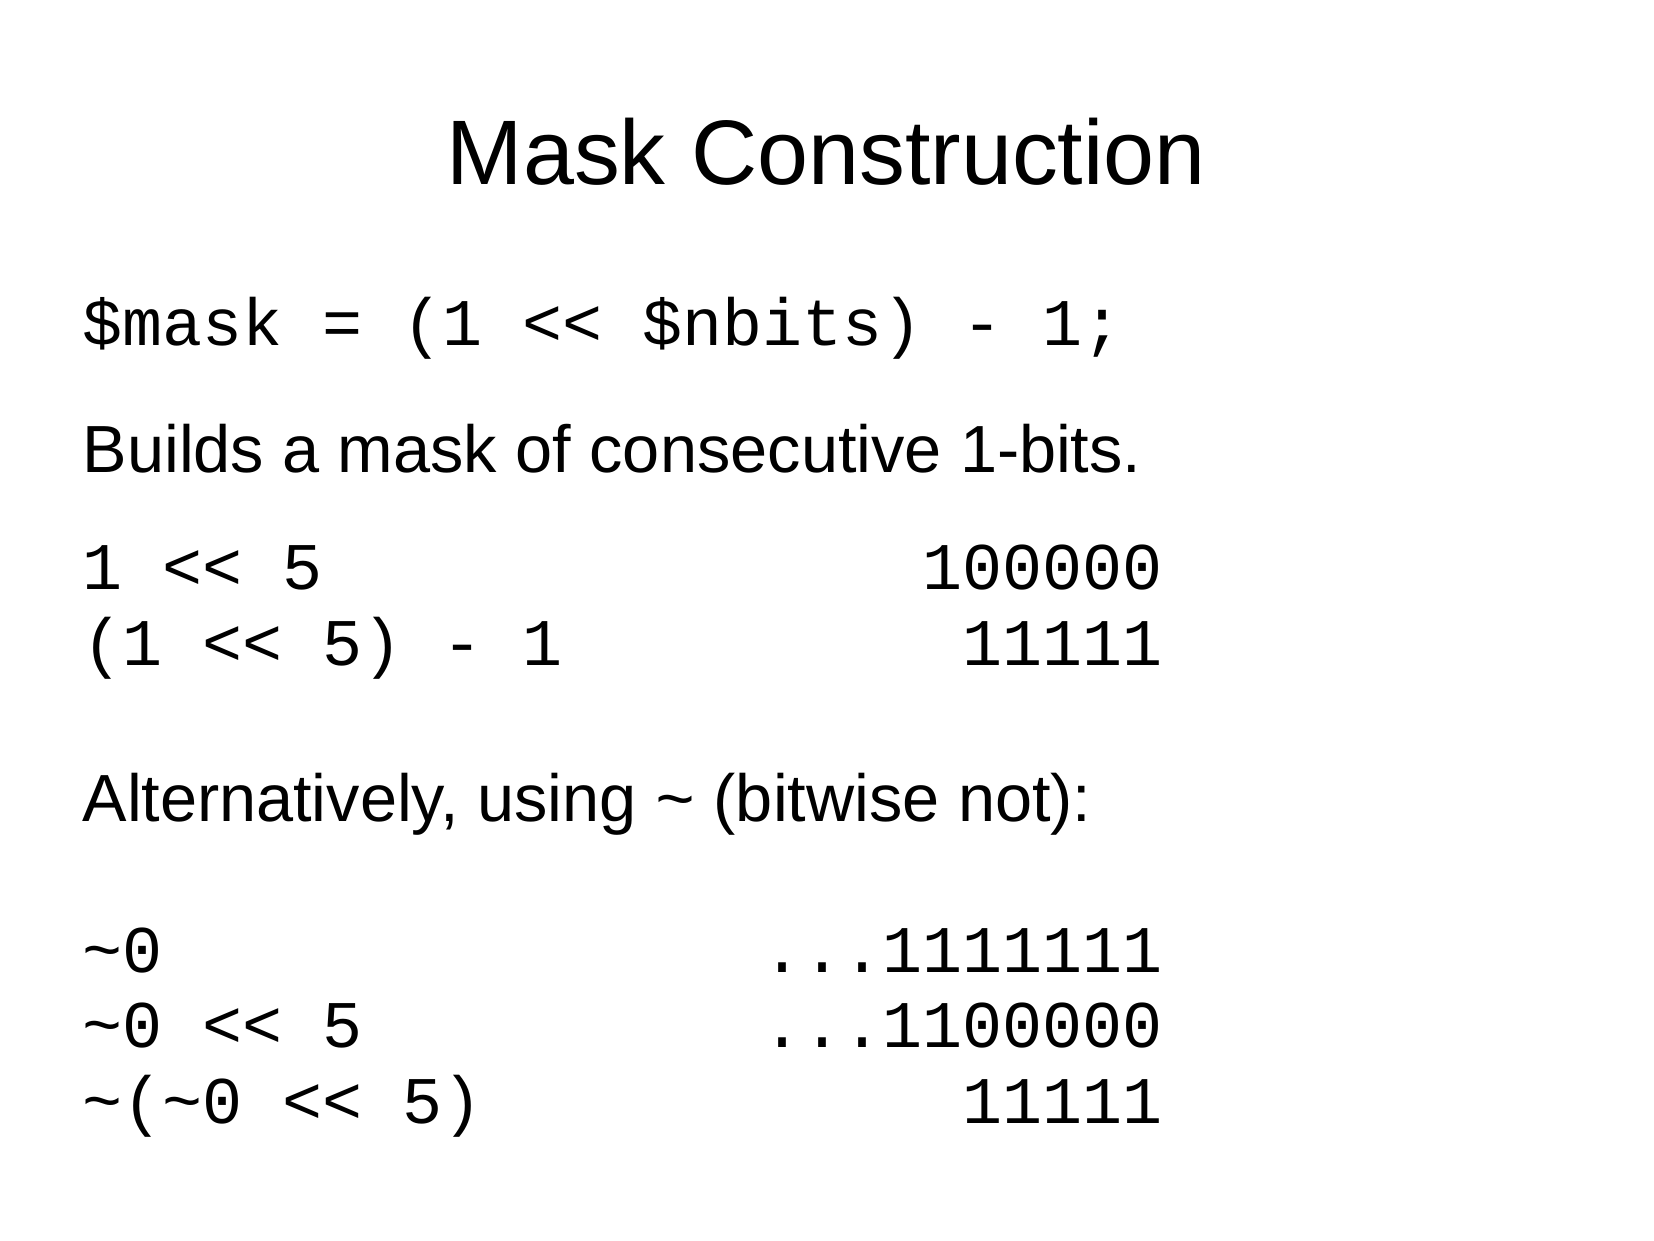

# Mask Construction
$mask = (1 << $nbits) - 1;
Builds a mask of consecutive 1-bits.
1 << 5 100000
(1 << 5) - 1 11111
Alternatively, using ~ (bitwise not):
~0 ...1111111
~0 << 5 ...1100000
~(~0 << 5) 11111